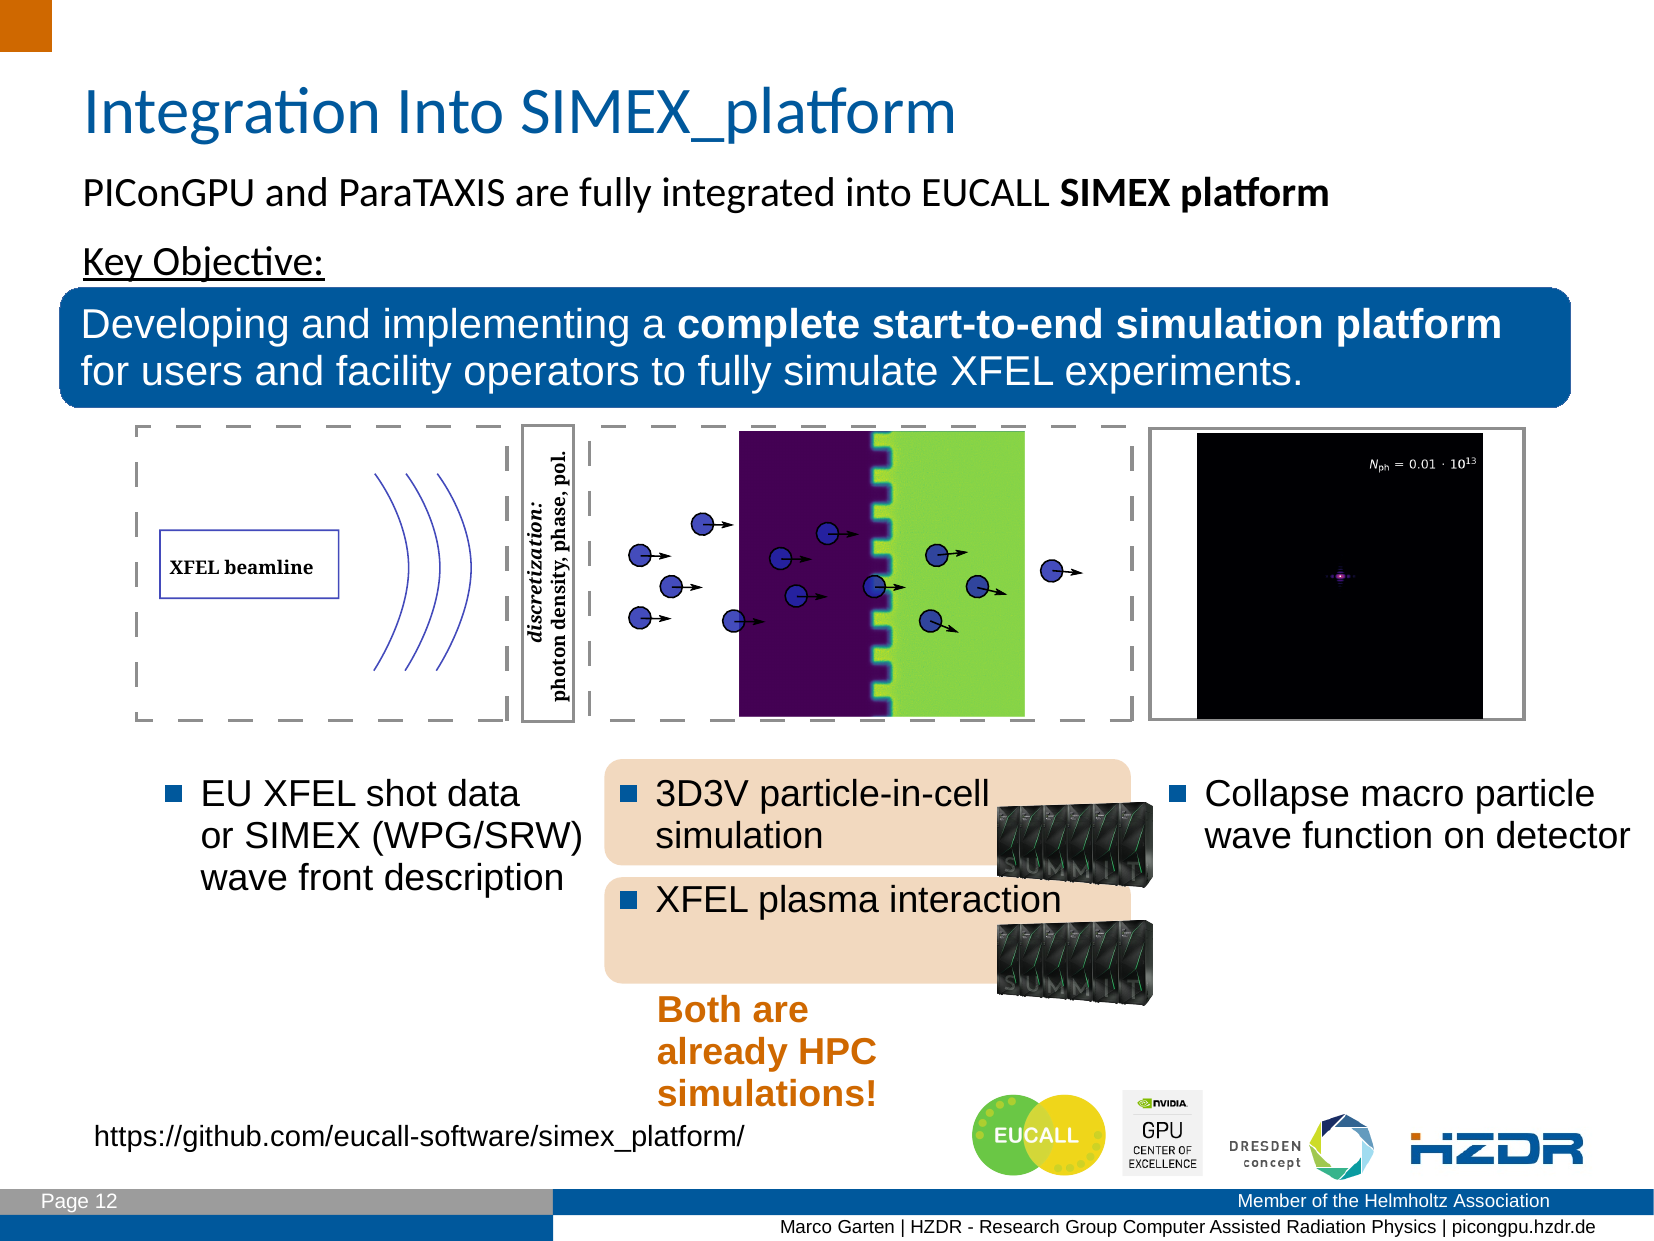

# Integration Into SIMEX_platform
PIConGPU and ParaTAXIS are fully integrated into EUCALL SIMEX platform
Key Objective:
Developing and implementing a complete start-to-end simulation platform
for users and facility operators to fully simulate XFEL experiments.
EU XFEL shot data
or SIMEX (WPG/SRW)
wave front description
3D3V particle-in-cell
simulation
Collapse macro particle
wave function on detector
XFEL plasma interaction
Both are already HPC simulations!
https://github.com/eucall-software/simex_platform/